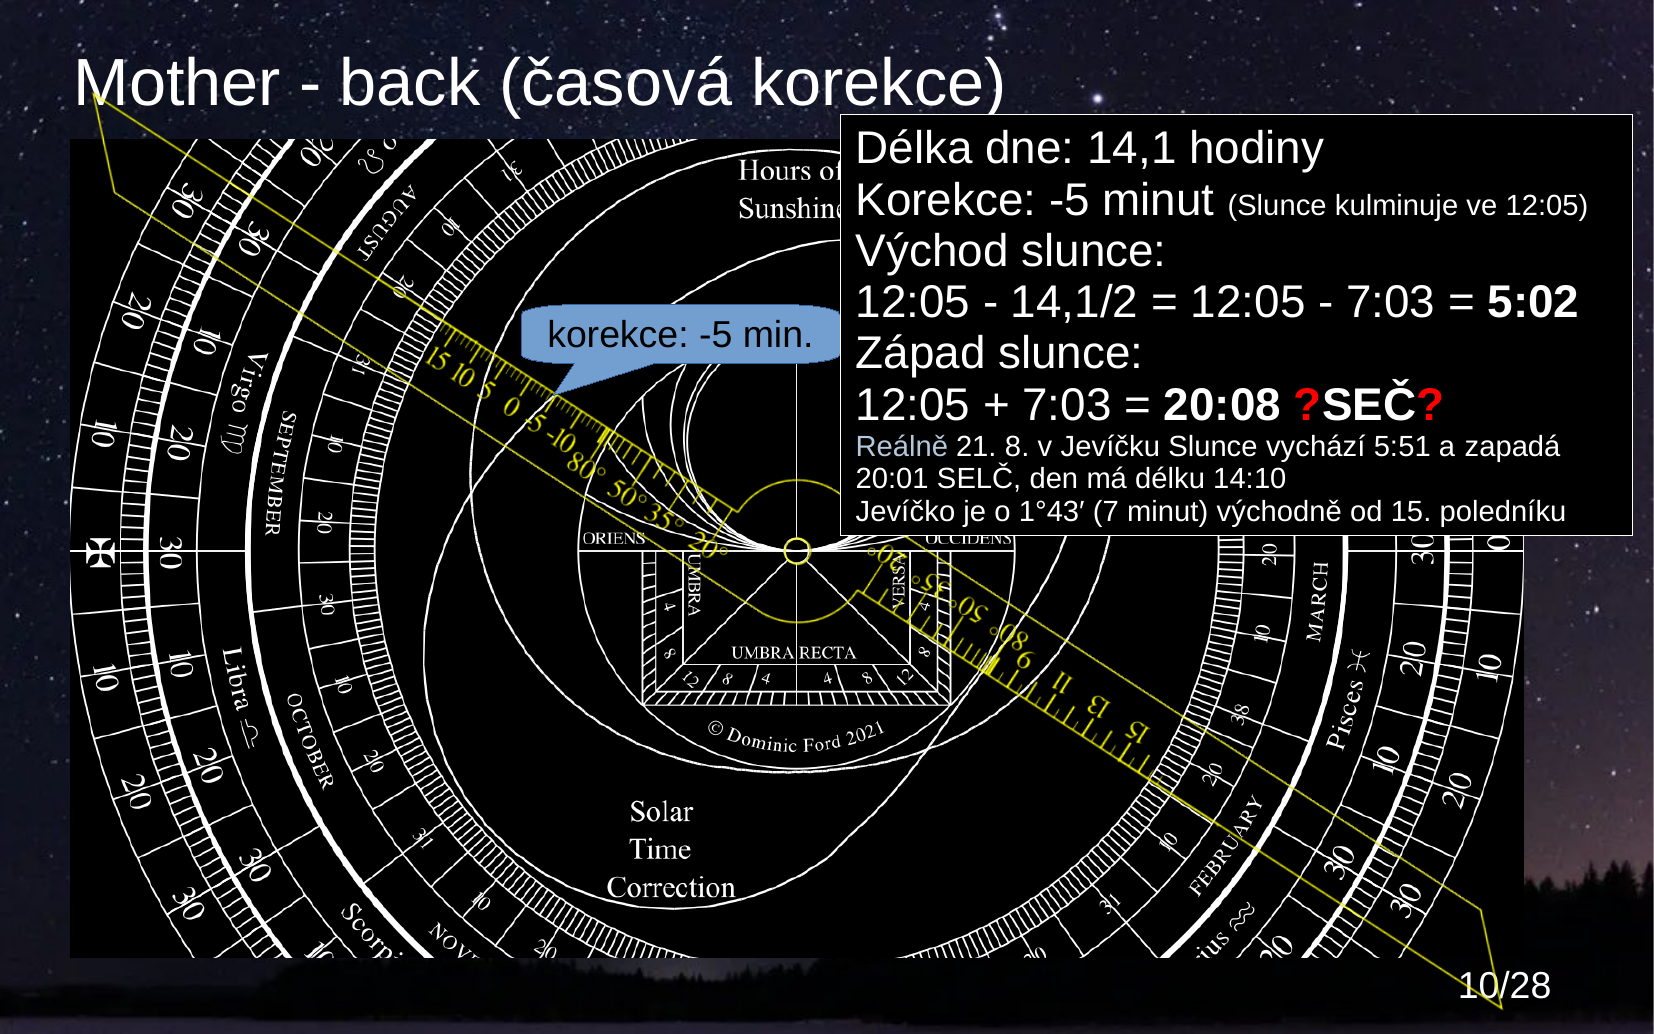

Mother - back (časová korekce)
Délka dne: 14,1 hodiny
Korekce: -5 minut (Slunce kulminuje ve 12:05)
Východ slunce:
12:05 - 14,1/2 = 12:05 - 7:03 = 5:02
Západ slunce:
12:05 + 7:03 = 20:08 ?SEČ?
Reálně 21. 8. v Jevíčku Slunce vychází 5:51 a zapadá 20:01 SELČ, den má délku 14:10
Jevíčko je o 1°43′ (7 minut) východně od 15. poledníku
korekce: -5 min.